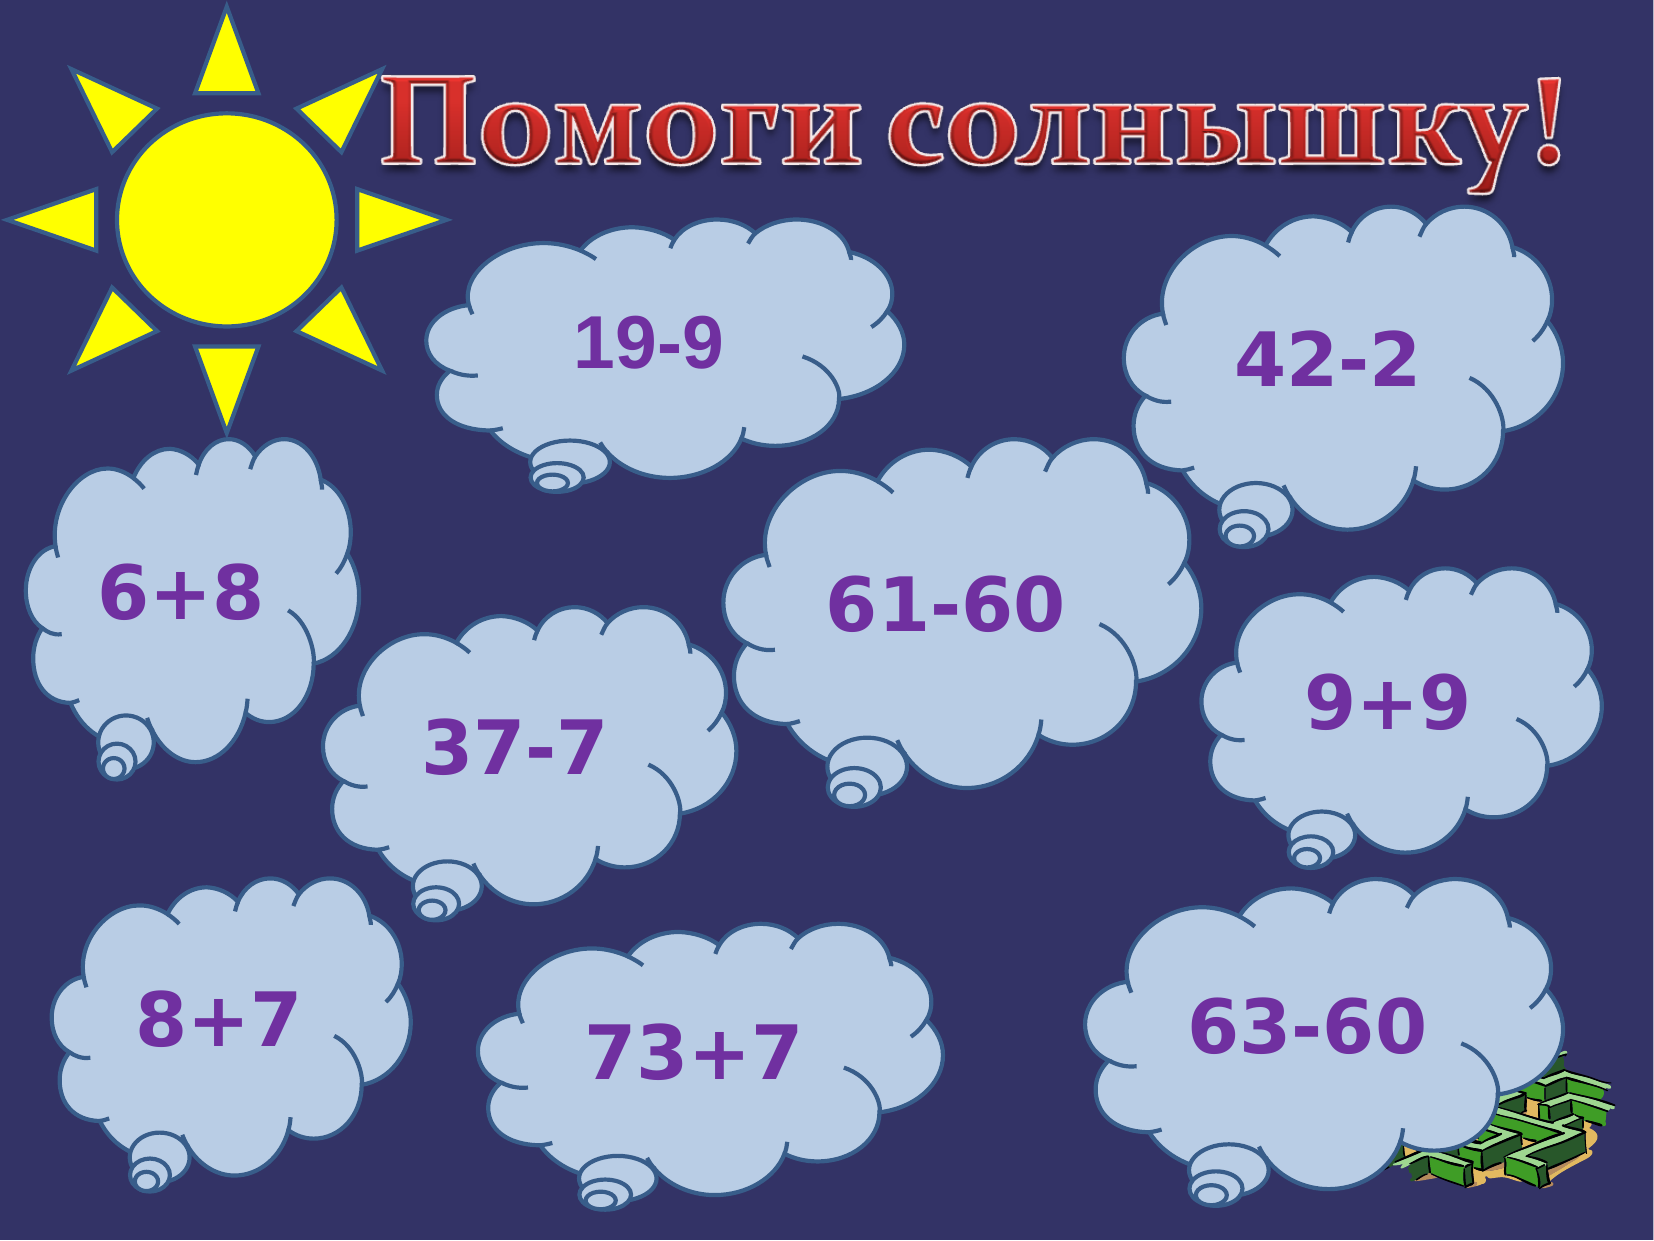

42-2
19-9
6+8
61-60
9+9
37-7
8+7
63-60
73+7